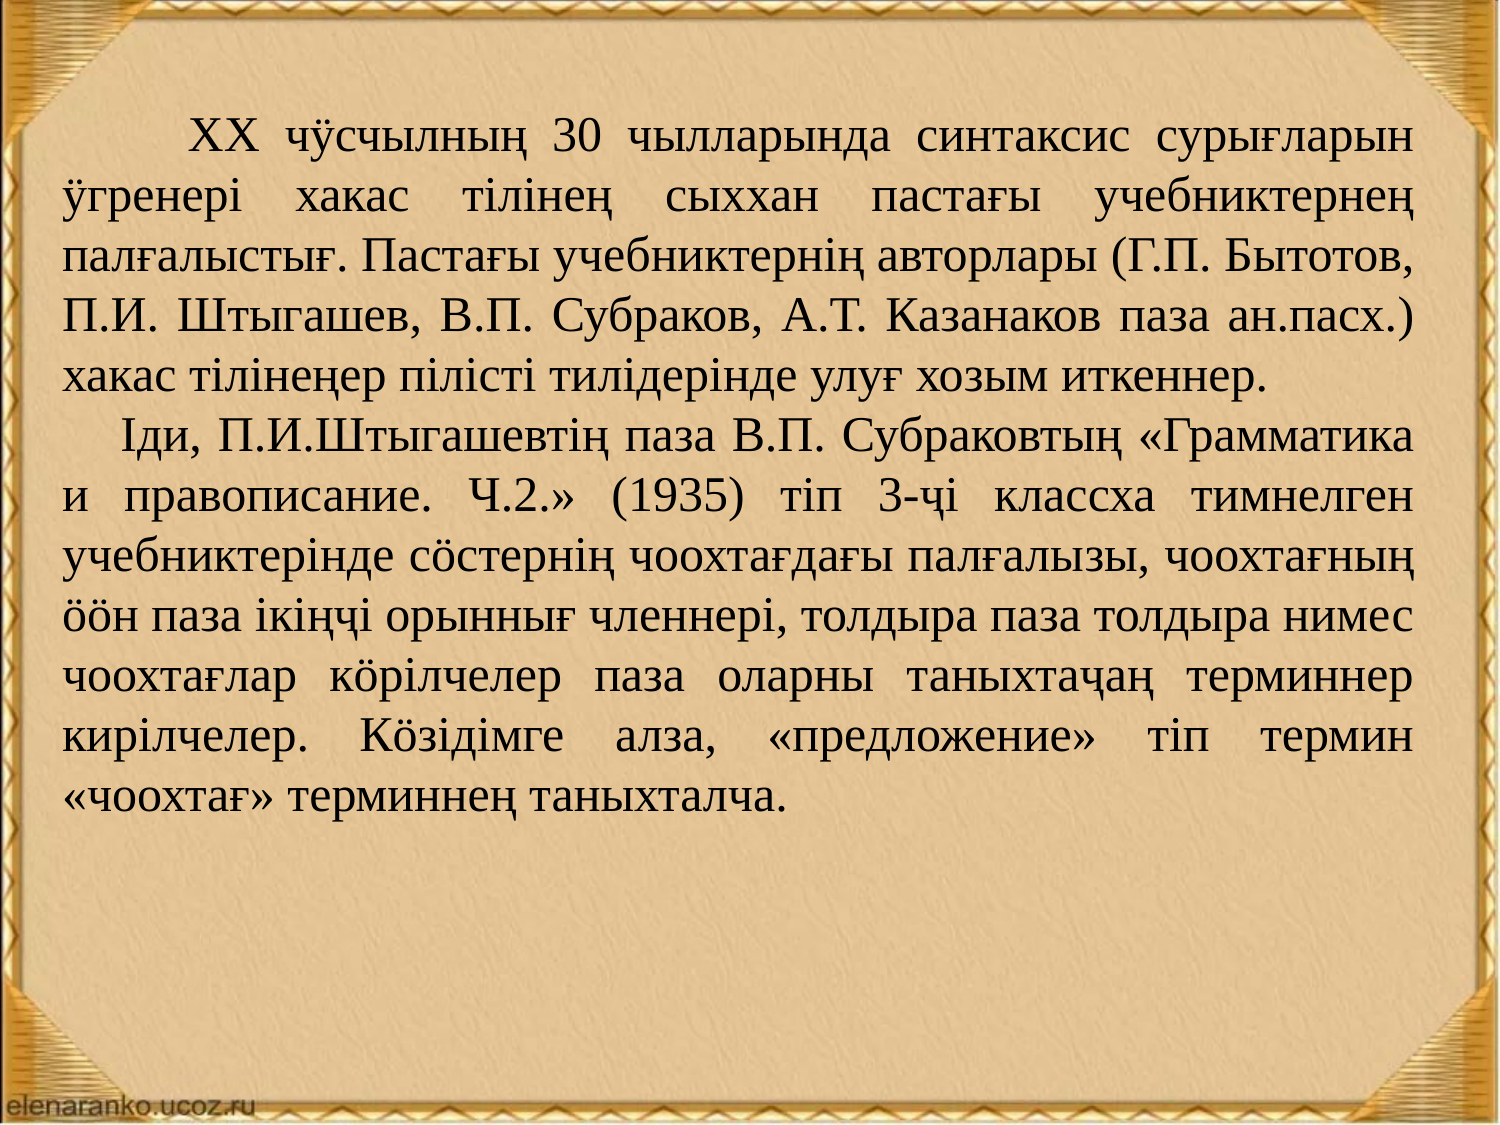

ХХ чӱсчылның 30 чылларында синтаксис сурығларын ӱгренері хакас тілінең сыххан пастағы учебниктернең палғалыстығ. Пастағы учебниктернің авторлары (Г.П. Бытотов, П.И. Штыгашев, В.П. Субраков, А.Т. Казанаков паза ан.пасх.) хакас тілінеңер пілісті тилідерінде улуғ хозым иткеннер.
Іди, П.И.Штыгашевтің паза В.П. Субраковтың «Грамматика и правописание. Ч.2.» (1935) тіп 3-ҷі классха тимнелген учебниктерінде сӧстернің чоохтағдағы палғалызы, чоохтағның ӧӧн паза ікіңҷі орыннығ членнері, толдыра паза толдыра нимес чоохтағлар кӧрілчелер паза оларны таныхтаҷаң терминнер кирілчелер. Кӧзідімге алза, «предложение» тіп термин «чоохтағ» терминнең таныхталча.